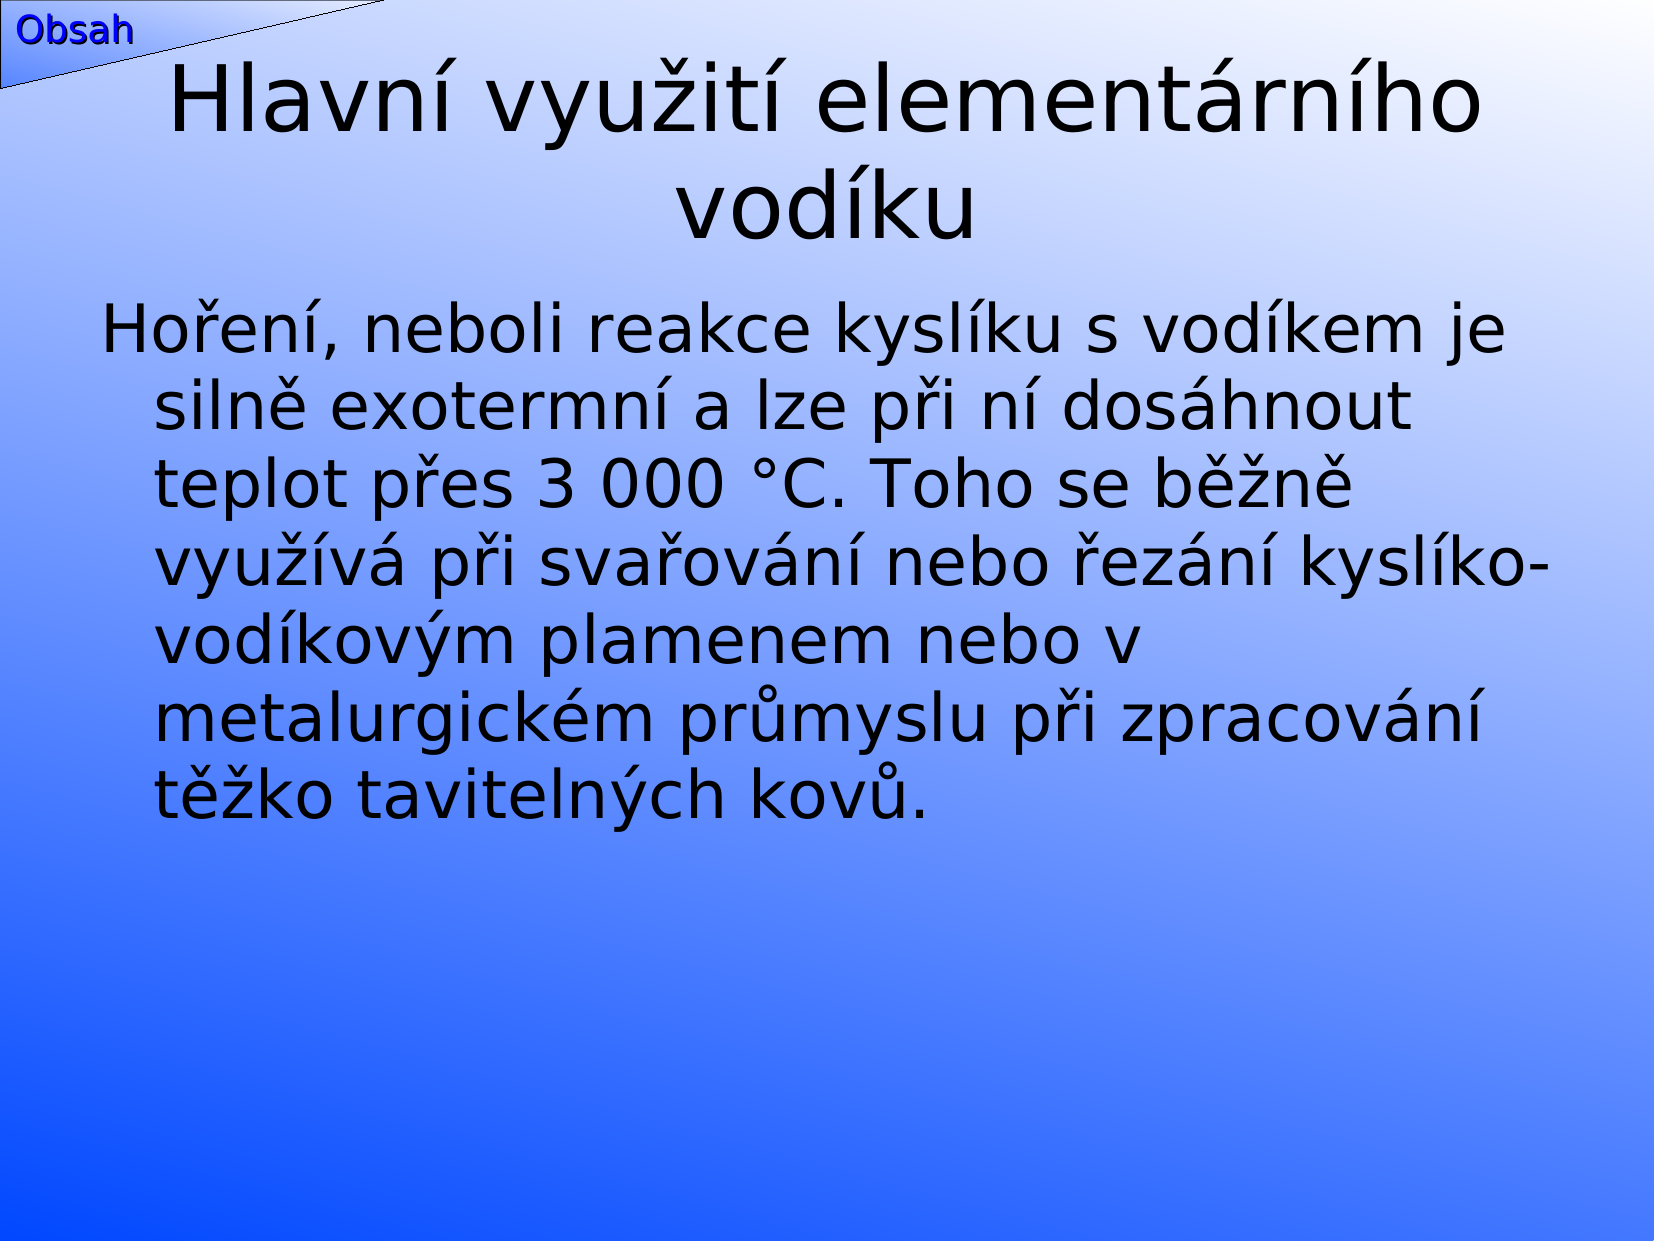

Obsah
# Hlavní využití elementárního vodíku
Hoření, neboli reakce kyslíku s vodíkem je silně exotermní a lze při ní dosáhnout teplot přes 3 000 °C. Toho se běžně využívá při svařování nebo řezání kyslíko-vodíkovým plamenem nebo v metalurgickém průmyslu při zpracování těžko tavitelných kovů.